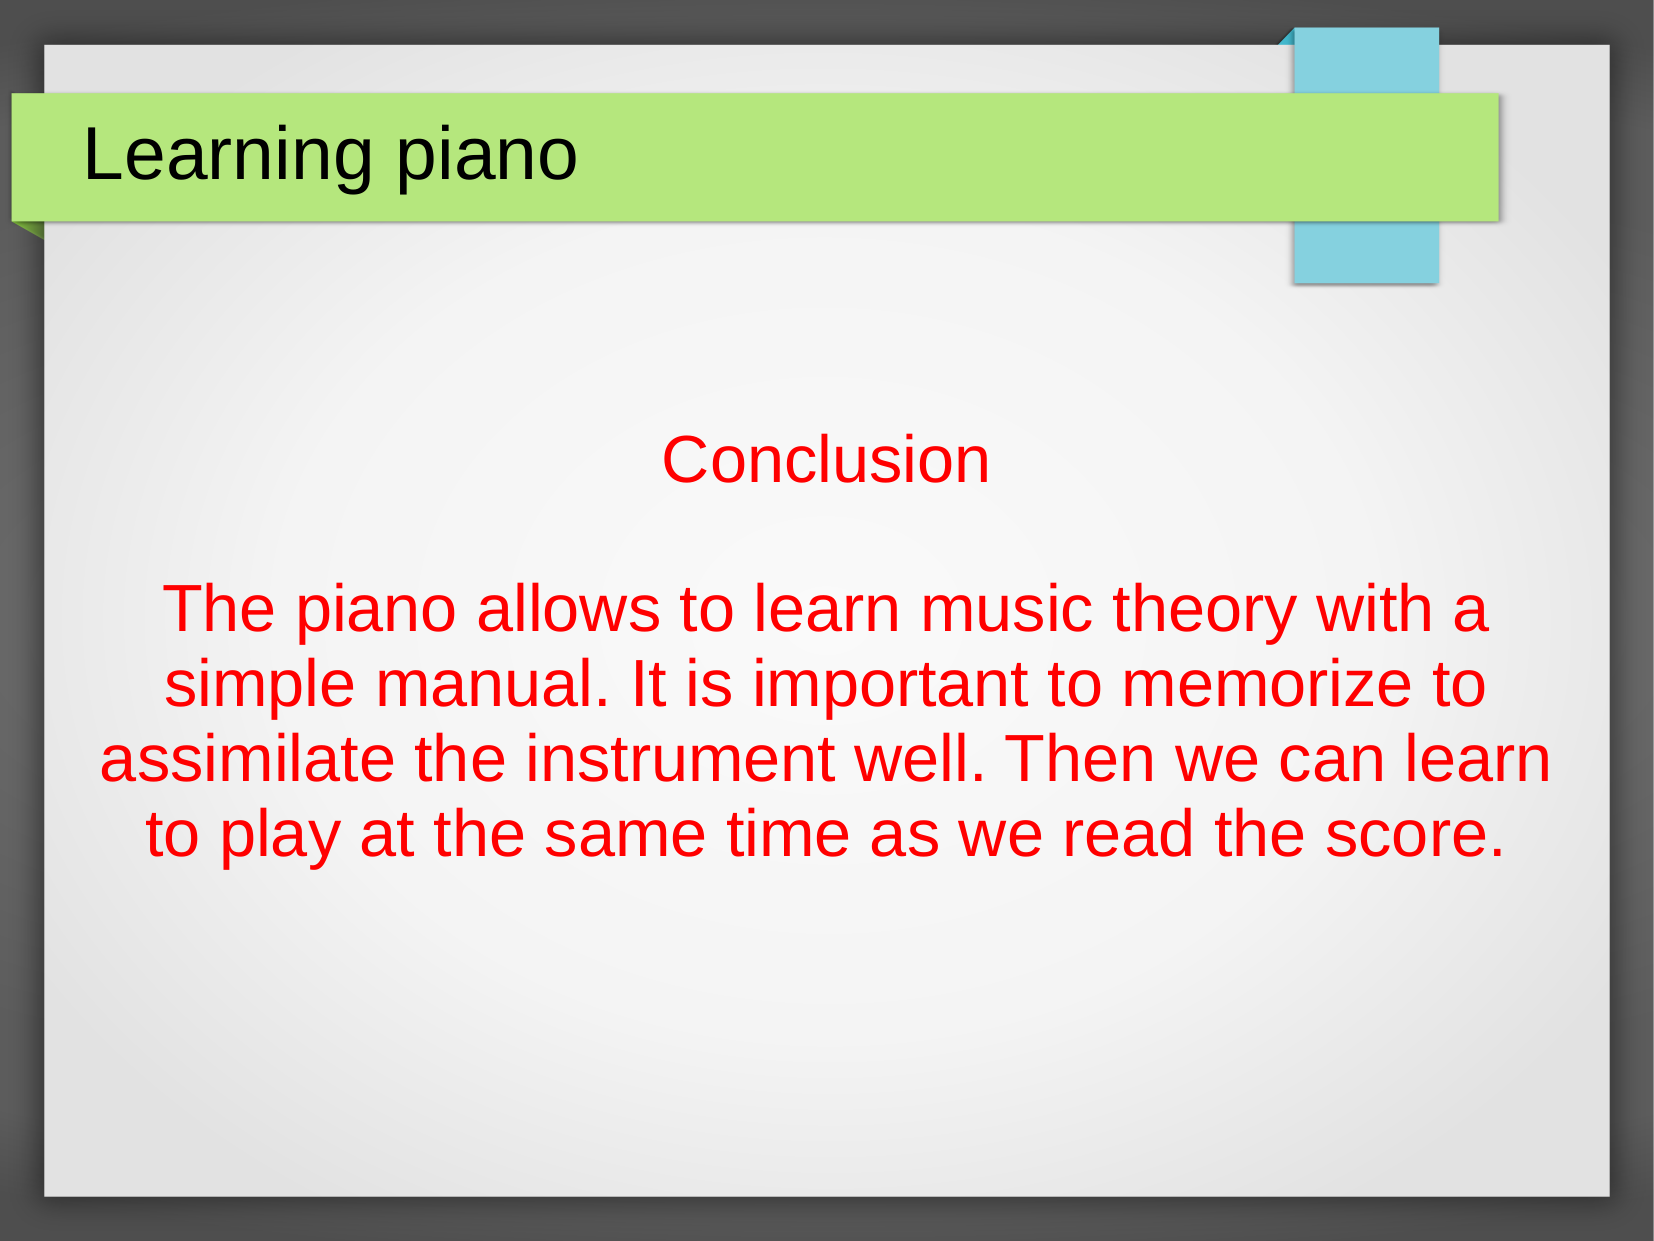

# Learning piano
Conclusion
The piano allows to learn music theory with a simple manual. It is important to memorize to assimilate the instrument well. Then we can learn to play at the same time as we read the score.